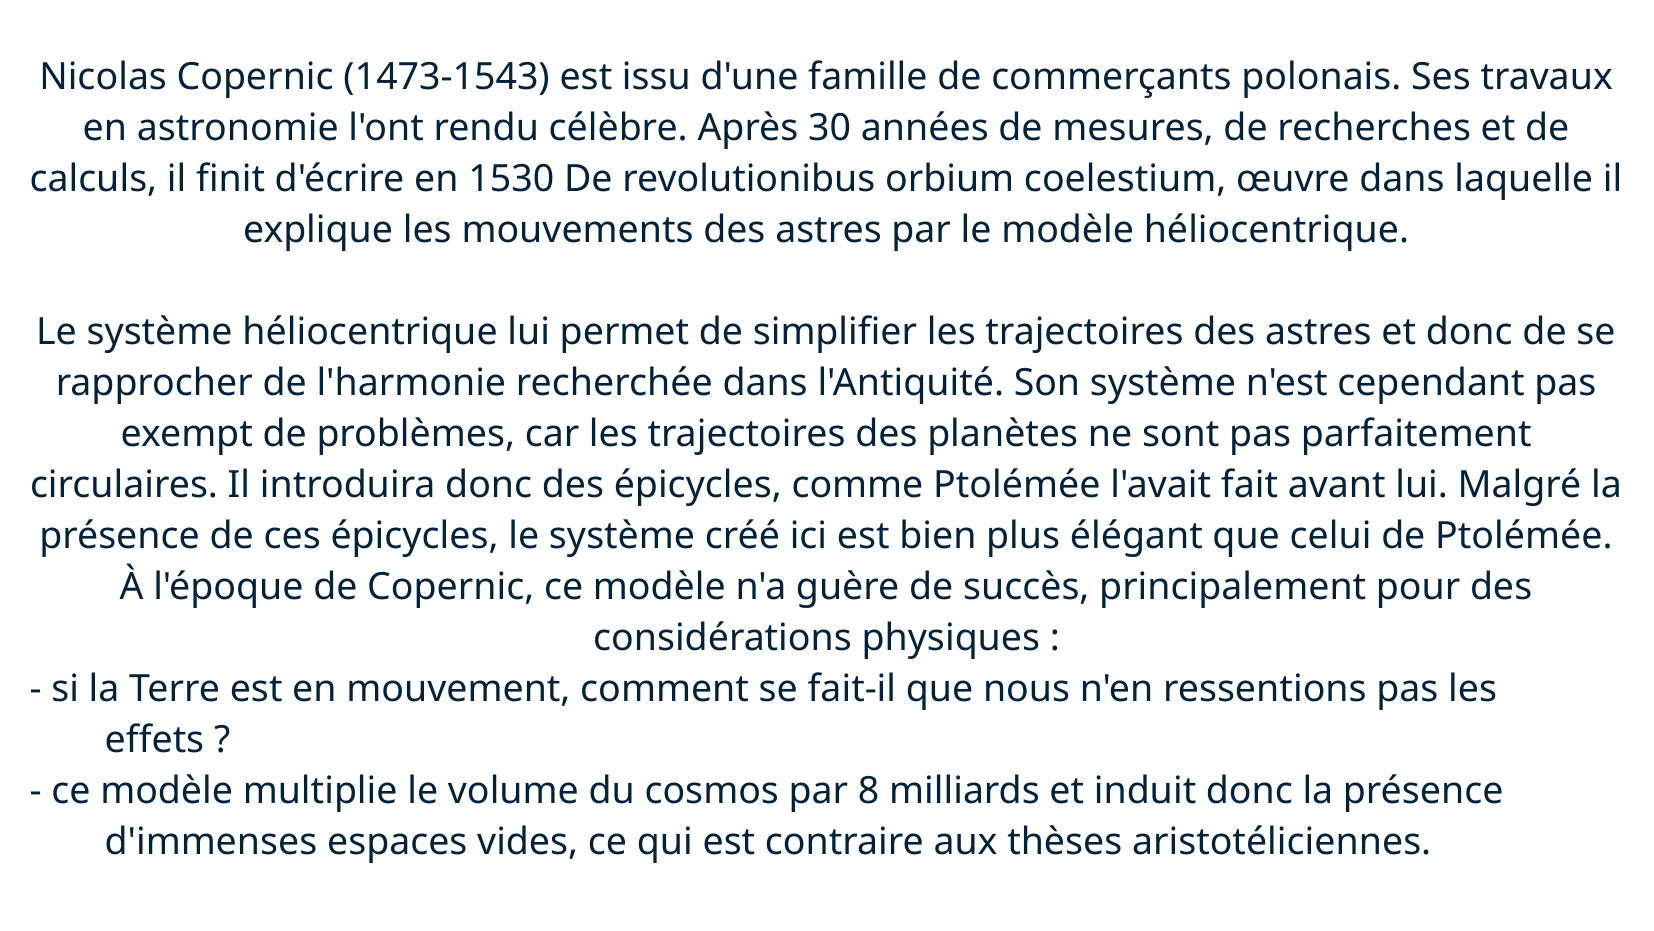

# Nicolas Copernic (1473-1543) est issu d'une famille de commerçants polonais. Ses travaux en astronomie l'ont rendu célèbre. Après 30 années de mesures, de recherches et de calculs, il finit d'écrire en 1530 De revolutionibus orbium coelestium, œuvre dans laquelle il explique les mouvements des astres par le modèle héliocentrique.
Le système héliocentrique lui permet de simplifier les trajectoires des astres et donc de se rapprocher de l'harmonie recherchée dans l'Antiquité. Son système n'est cependant pas exempt de problèmes, car les trajectoires des planètes ne sont pas parfaitement circulaires. Il introduira donc des épicycles, comme Ptolémée l'avait fait avant lui. Malgré la présence de ces épicycles, le système créé ici est bien plus élégant que celui de Ptolémée. À l'époque de Copernic, ce modèle n'a guère de succès, principalement pour des considérations physiques :
- si la Terre est en mouvement, comment se fait-il que nous n'en ressentions pas les effets ?
- ce modèle multiplie le volume du cosmos par 8 milliards et induit donc la présence d'immenses espaces vides, ce qui est contraire aux thèses aristotéliciennes.